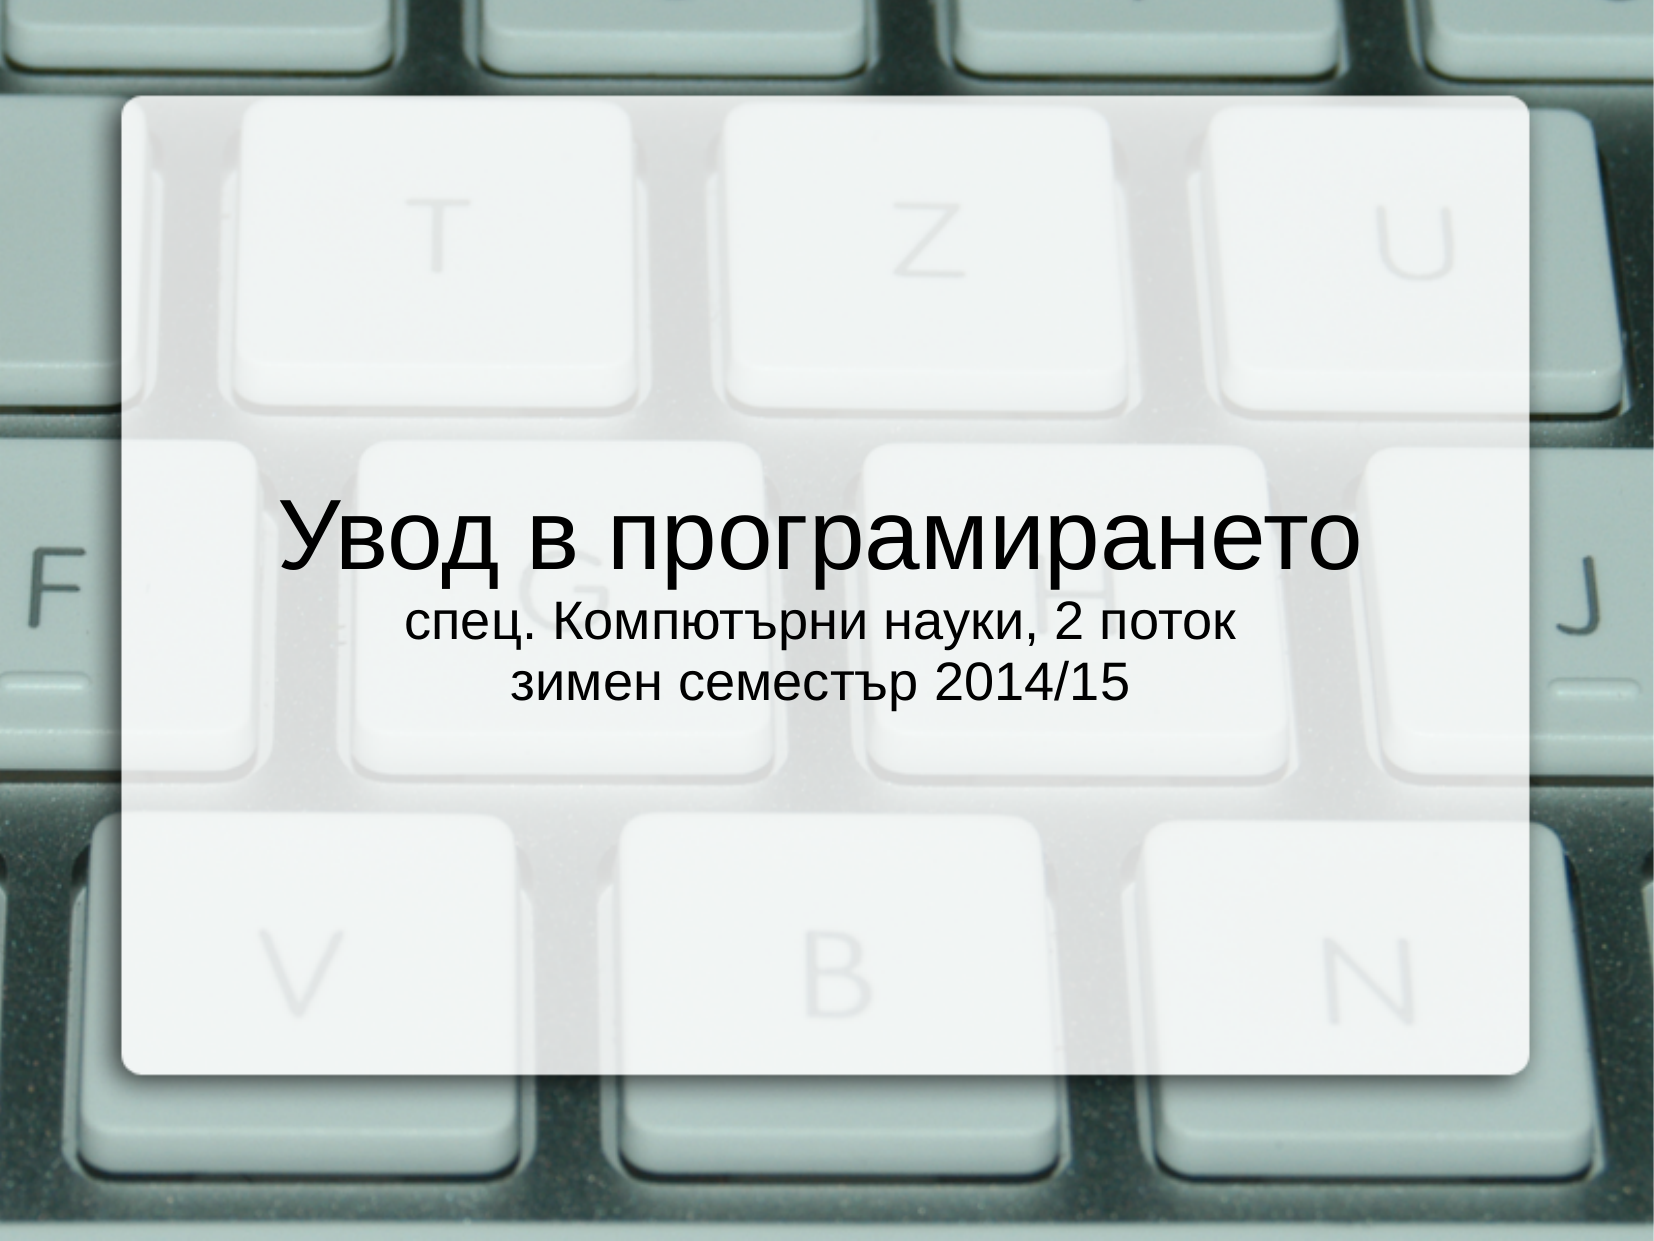

# Увод в програмирането
спец. Компютърни науки, 2 поток
зимен семестър 2014/15